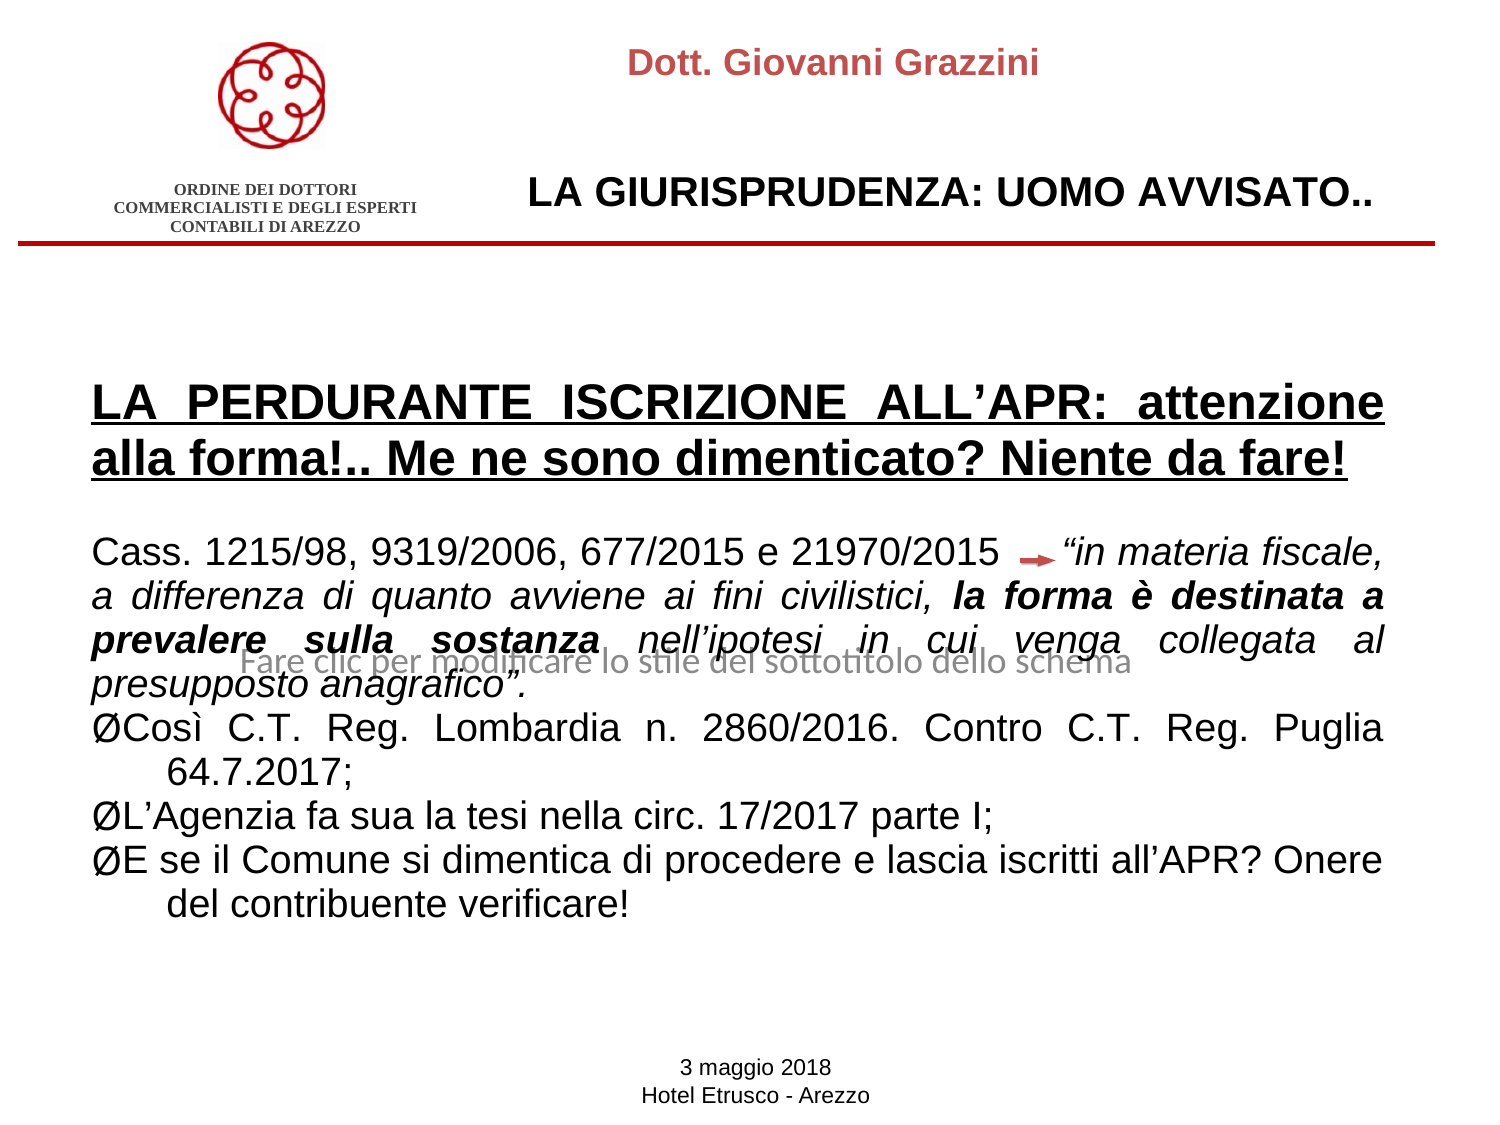

Dott. Giovanni Grazzini
LA GIURISPRUDENZA: UOMO AVVISATO..
ORDINE DEI DOTTORI
COMMERCIALISTI E DEGLI ESPERTI
CONTABILI DI AREZZO
LA PERDURANTE ISCRIZIONE ALL’APR: attenzione alla forma!.. Me ne sono dimenticato? Niente da fare!
Cass. 1215/98, 9319/2006, 677/2015 e 21970/2015 “in materia fiscale, a differenza di quanto avviene ai fini civilistici, la forma è destinata a prevalere sulla sostanza nell’ipotesi in cui venga collegata al presupposto anagrafico”.
Così C.T. Reg. Lombardia n. 2860/2016. Contro C.T. Reg. Puglia 64.7.2017;
L’Agenzia fa sua la tesi nella circ. 17/2017 parte I;
E se il Comune si dimentica di procedere e lascia iscritti all’APR? Onere del contribuente verificare!
3 maggio 2018
Hotel Etrusco - Arezzo